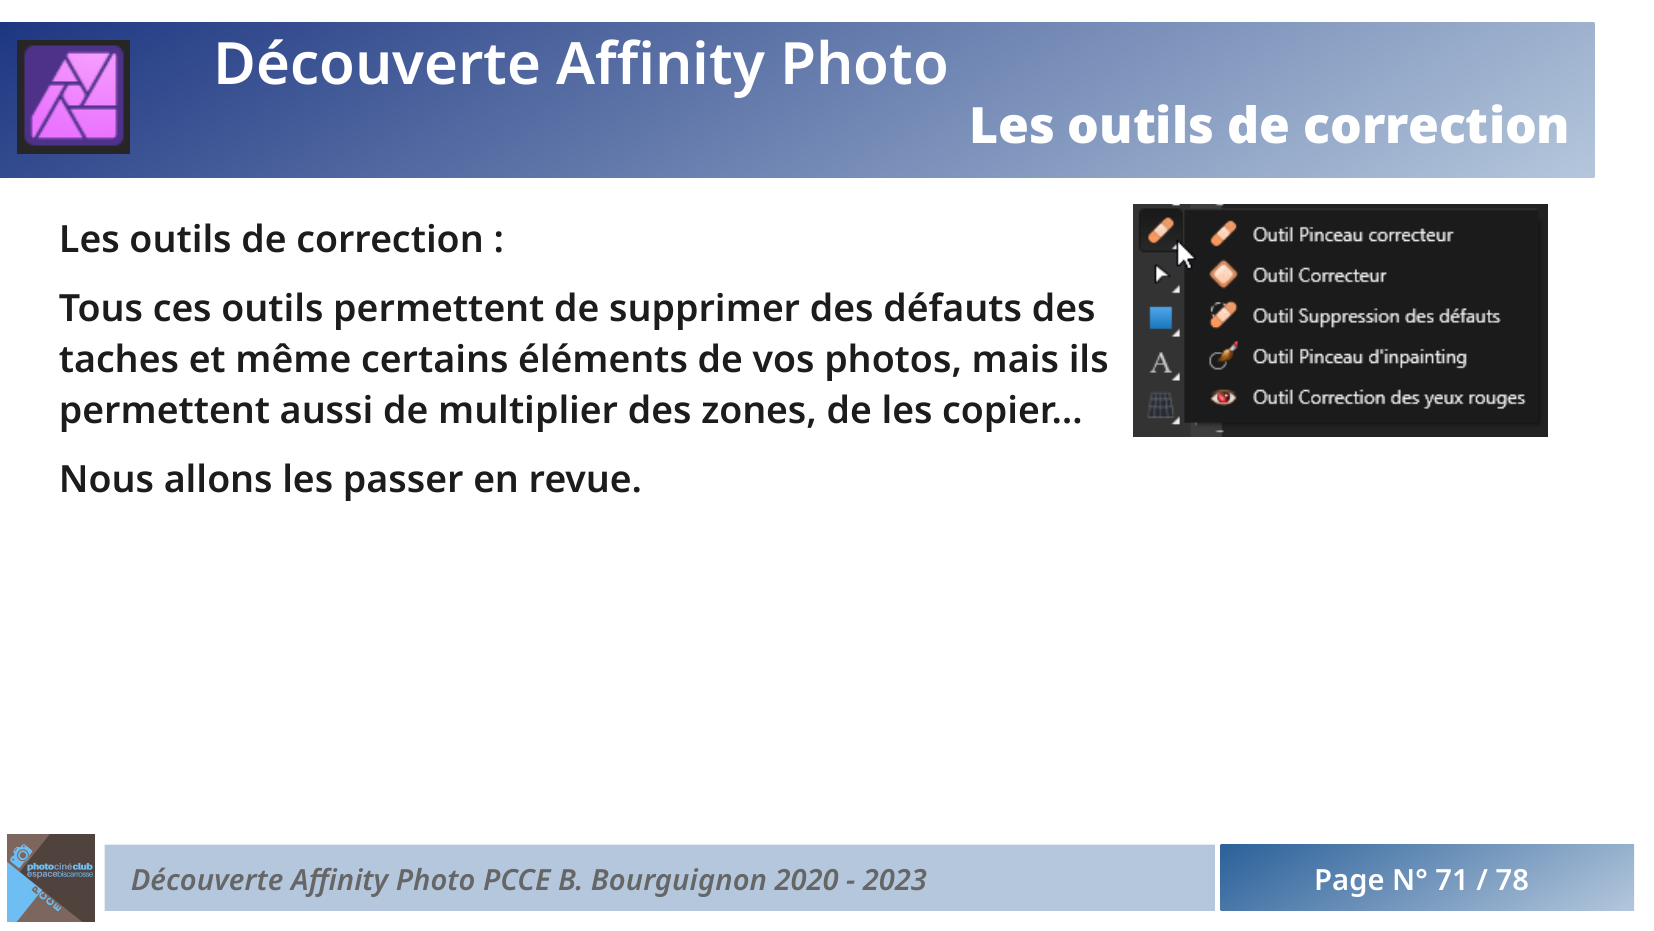

# Les outils de correction
Les outils de correction :
Tous ces outils permettent de supprimer des défauts des taches et même certains éléments de vos photos, mais ils permettent aussi de multiplier des zones, de les copier…
Nous allons les passer en revue.